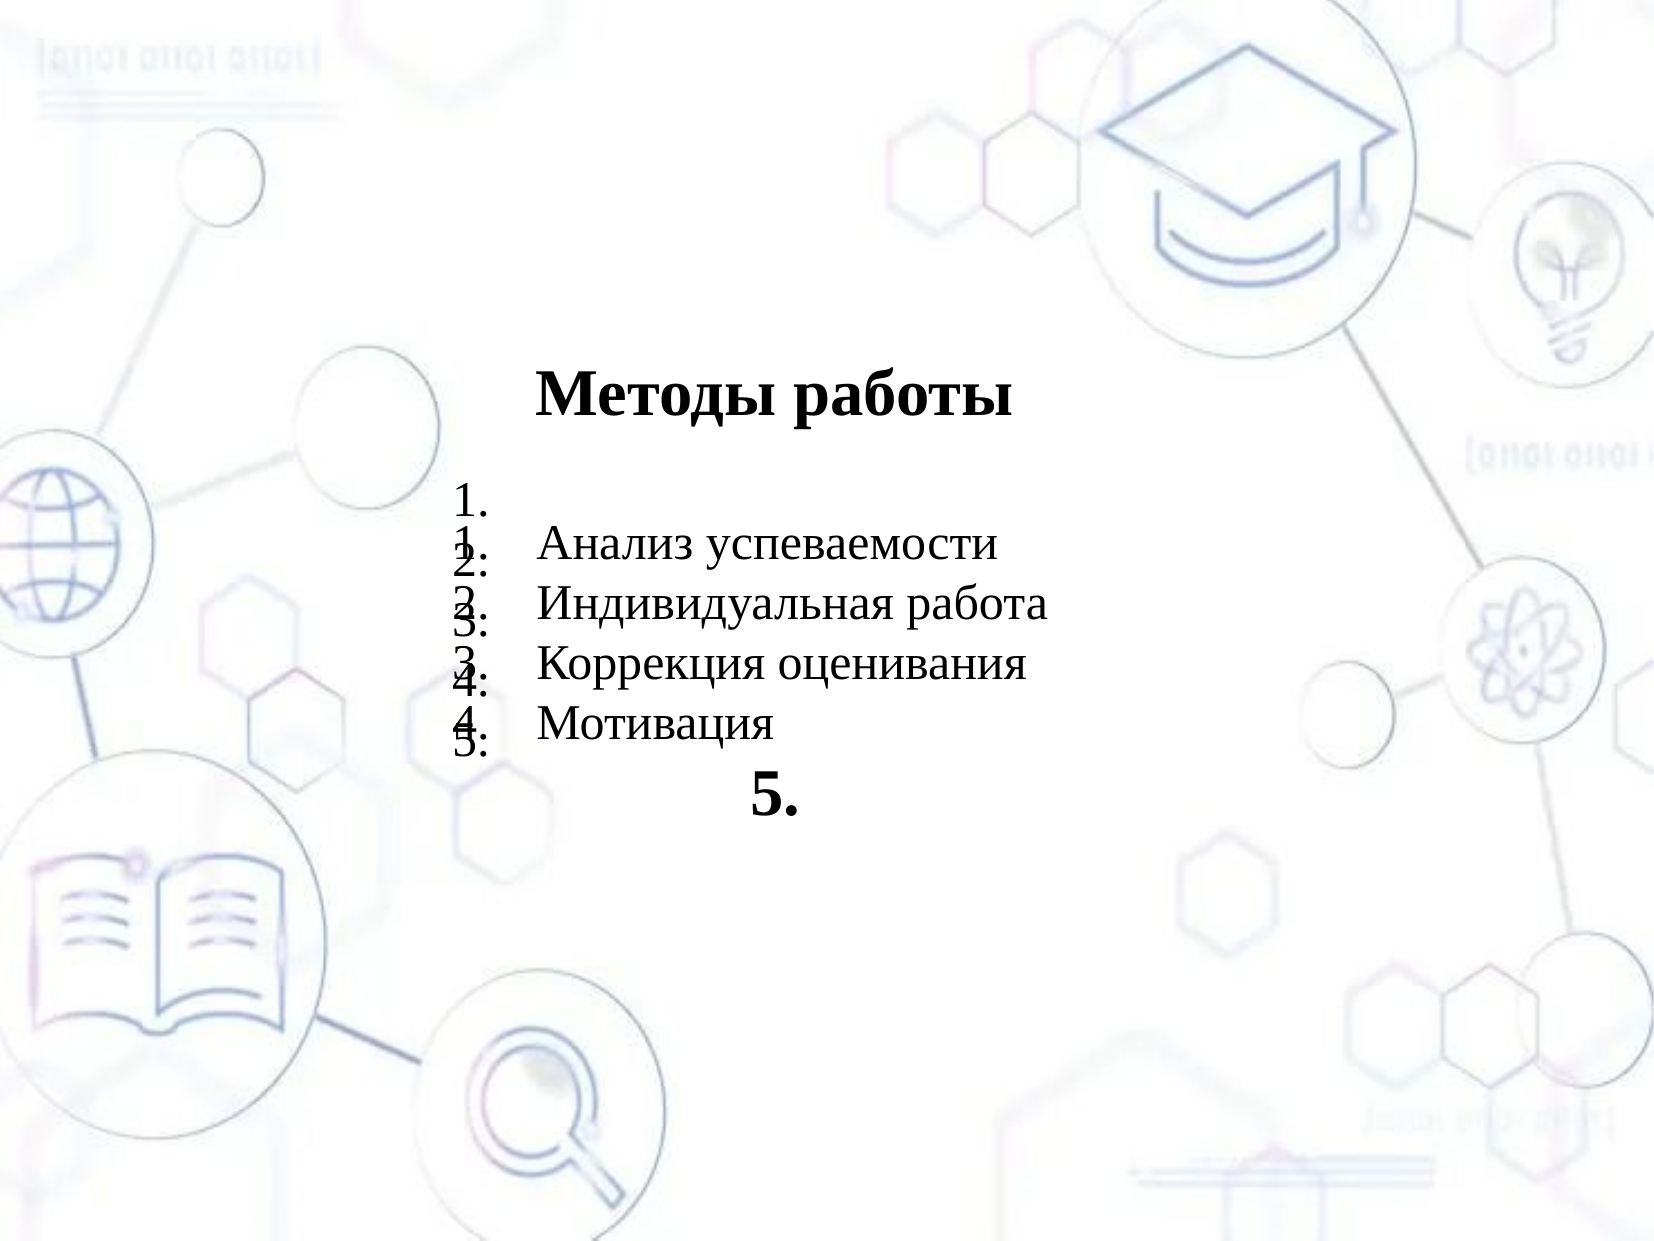

Методы работы
Анализ успеваемости
Индивидуальная работа
Коррекция оценивания
Мотивация